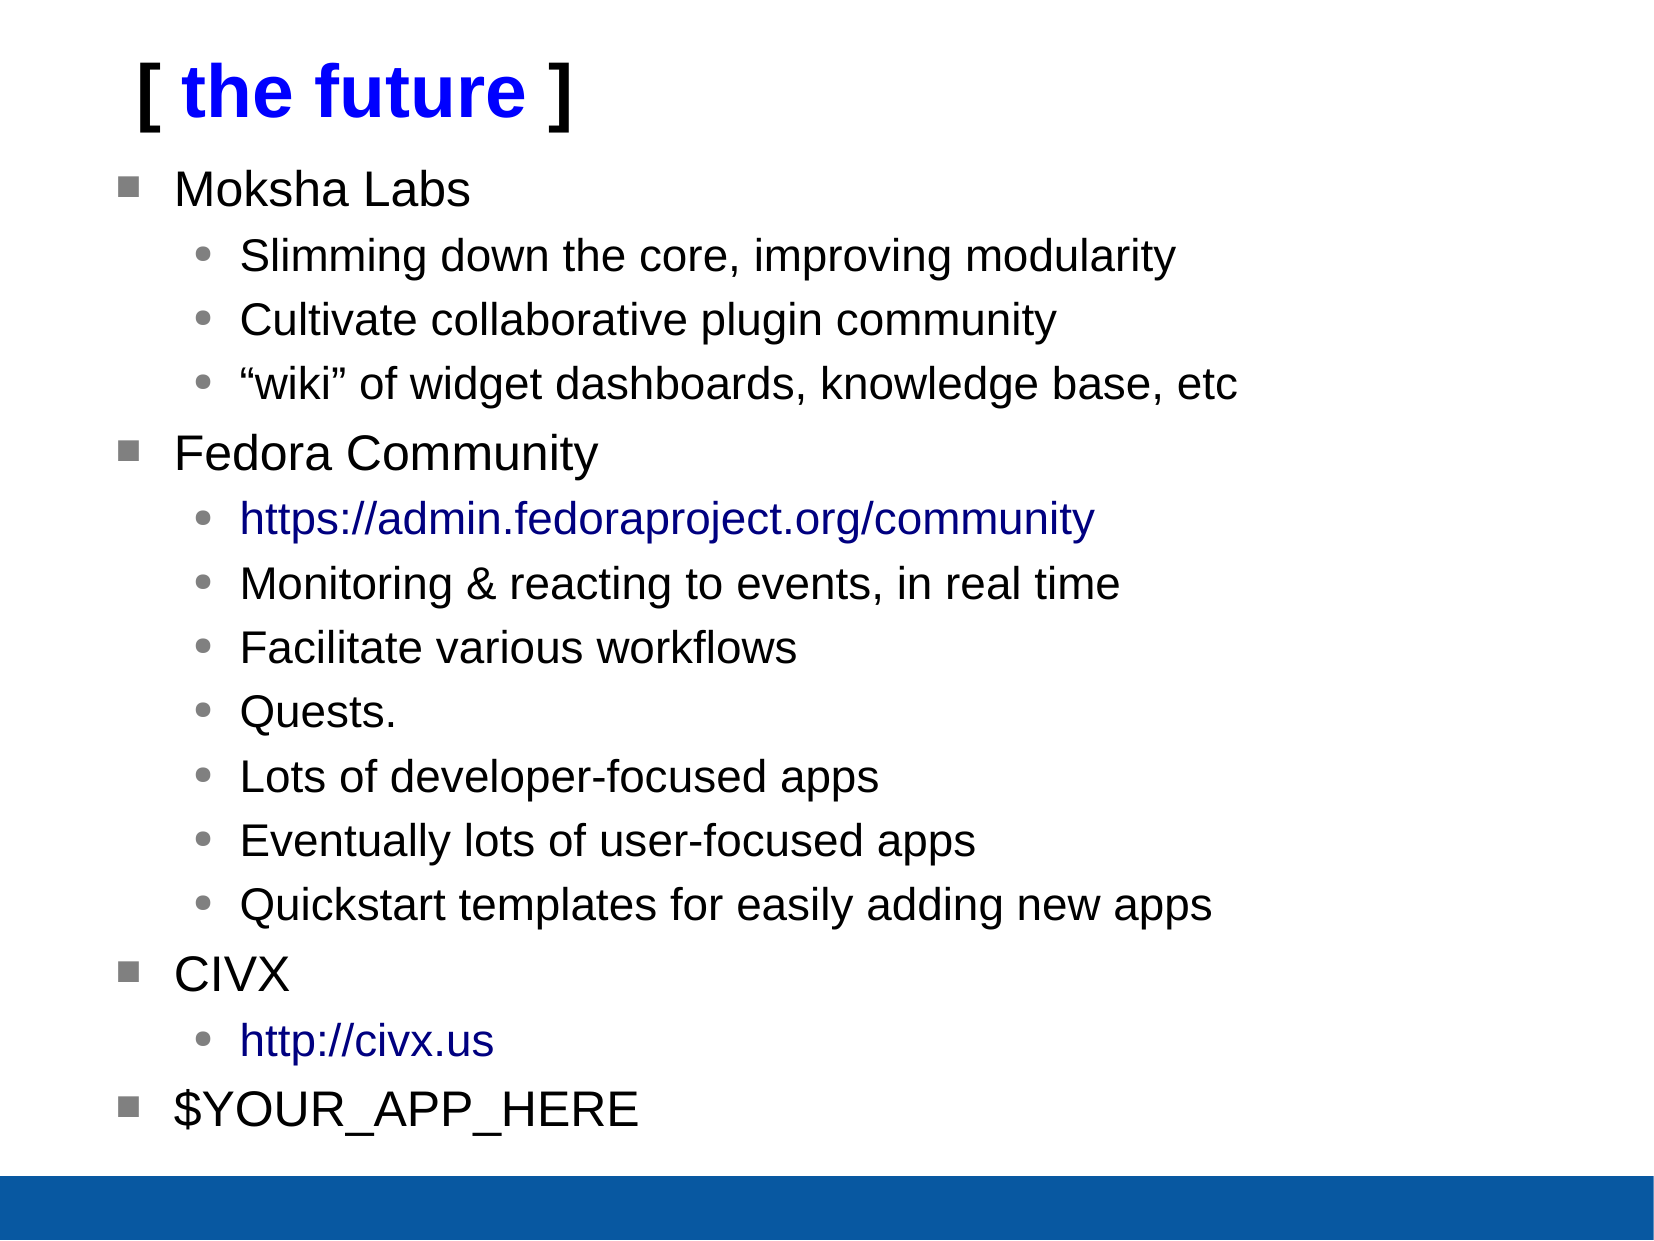

# [ the future ]
Moksha Labs
Slimming down the core, improving modularity
Cultivate collaborative plugin community
“wiki” of widget dashboards, knowledge base, etc
Fedora Community
https://admin.fedoraproject.org/community
Monitoring & reacting to events, in real time
Facilitate various workflows
Quests.
Lots of developer-focused apps
Eventually lots of user-focused apps
Quickstart templates for easily adding new apps
CIVX
http://civx.us
$YOUR_APP_HERE